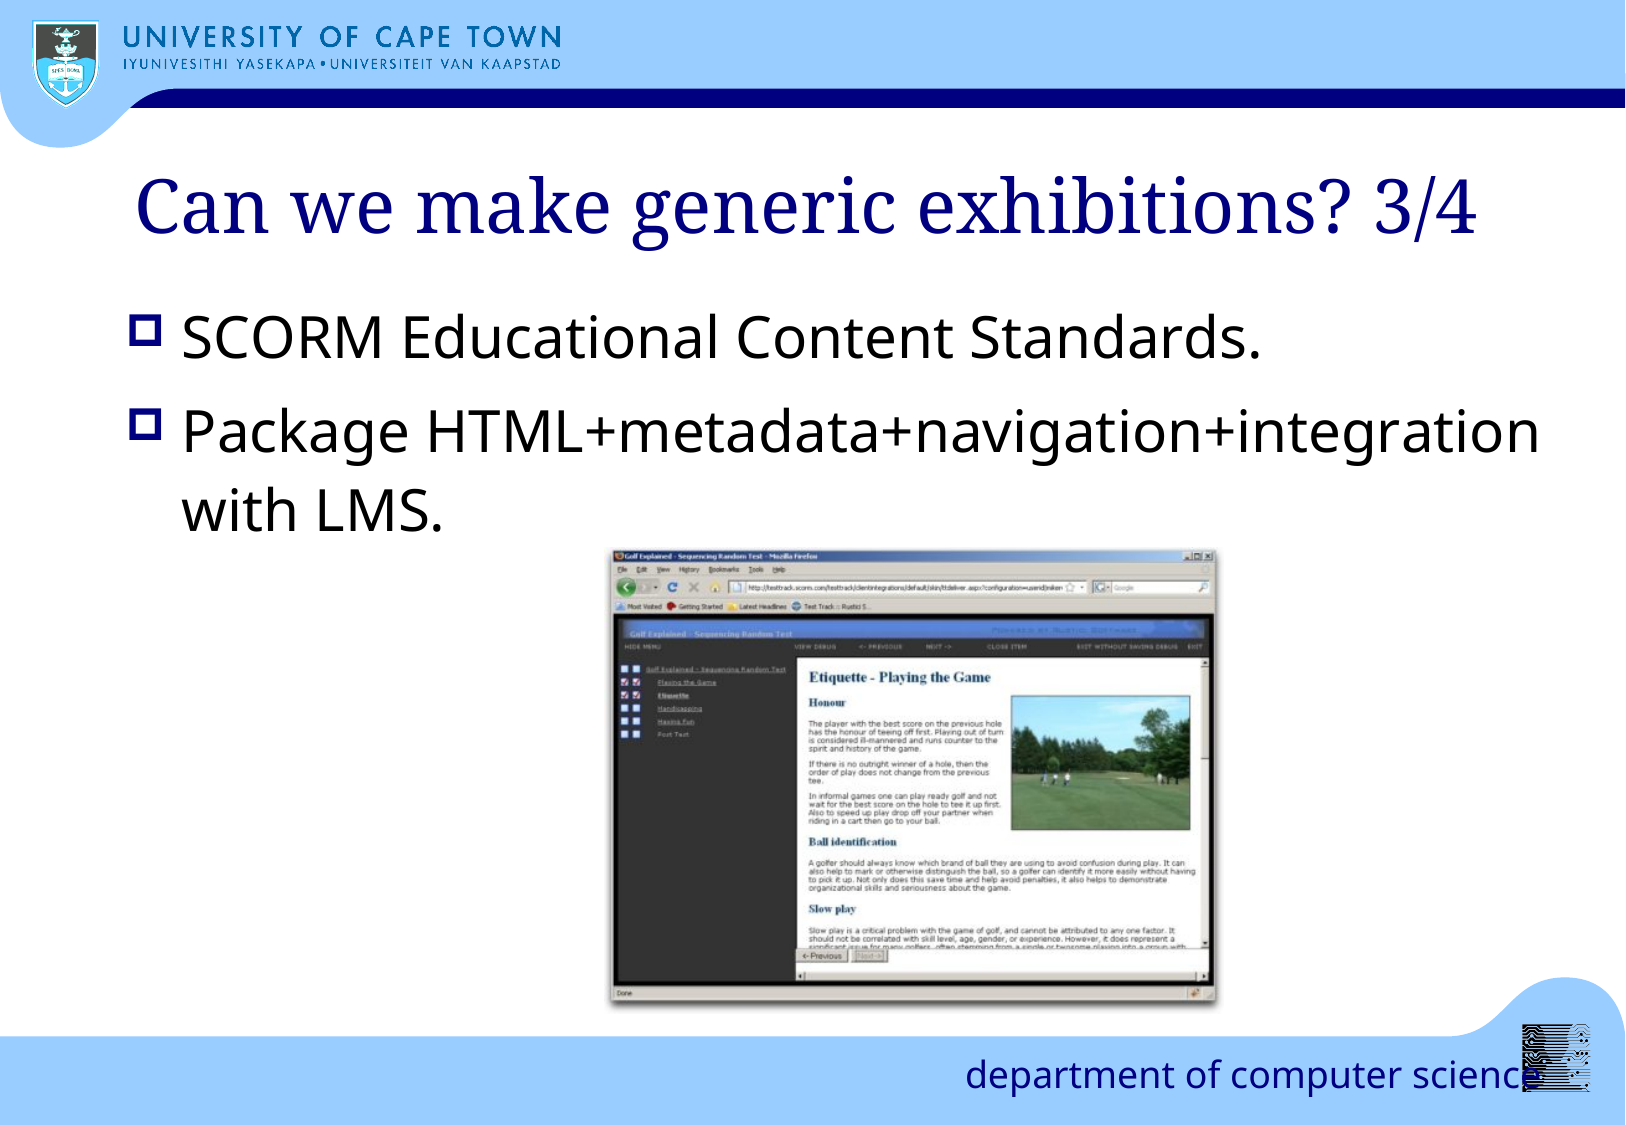

# Can we make generic exhibitions? 3/4
SCORM Educational Content Standards.
Package HTML+metadata+navigation+integration with LMS.